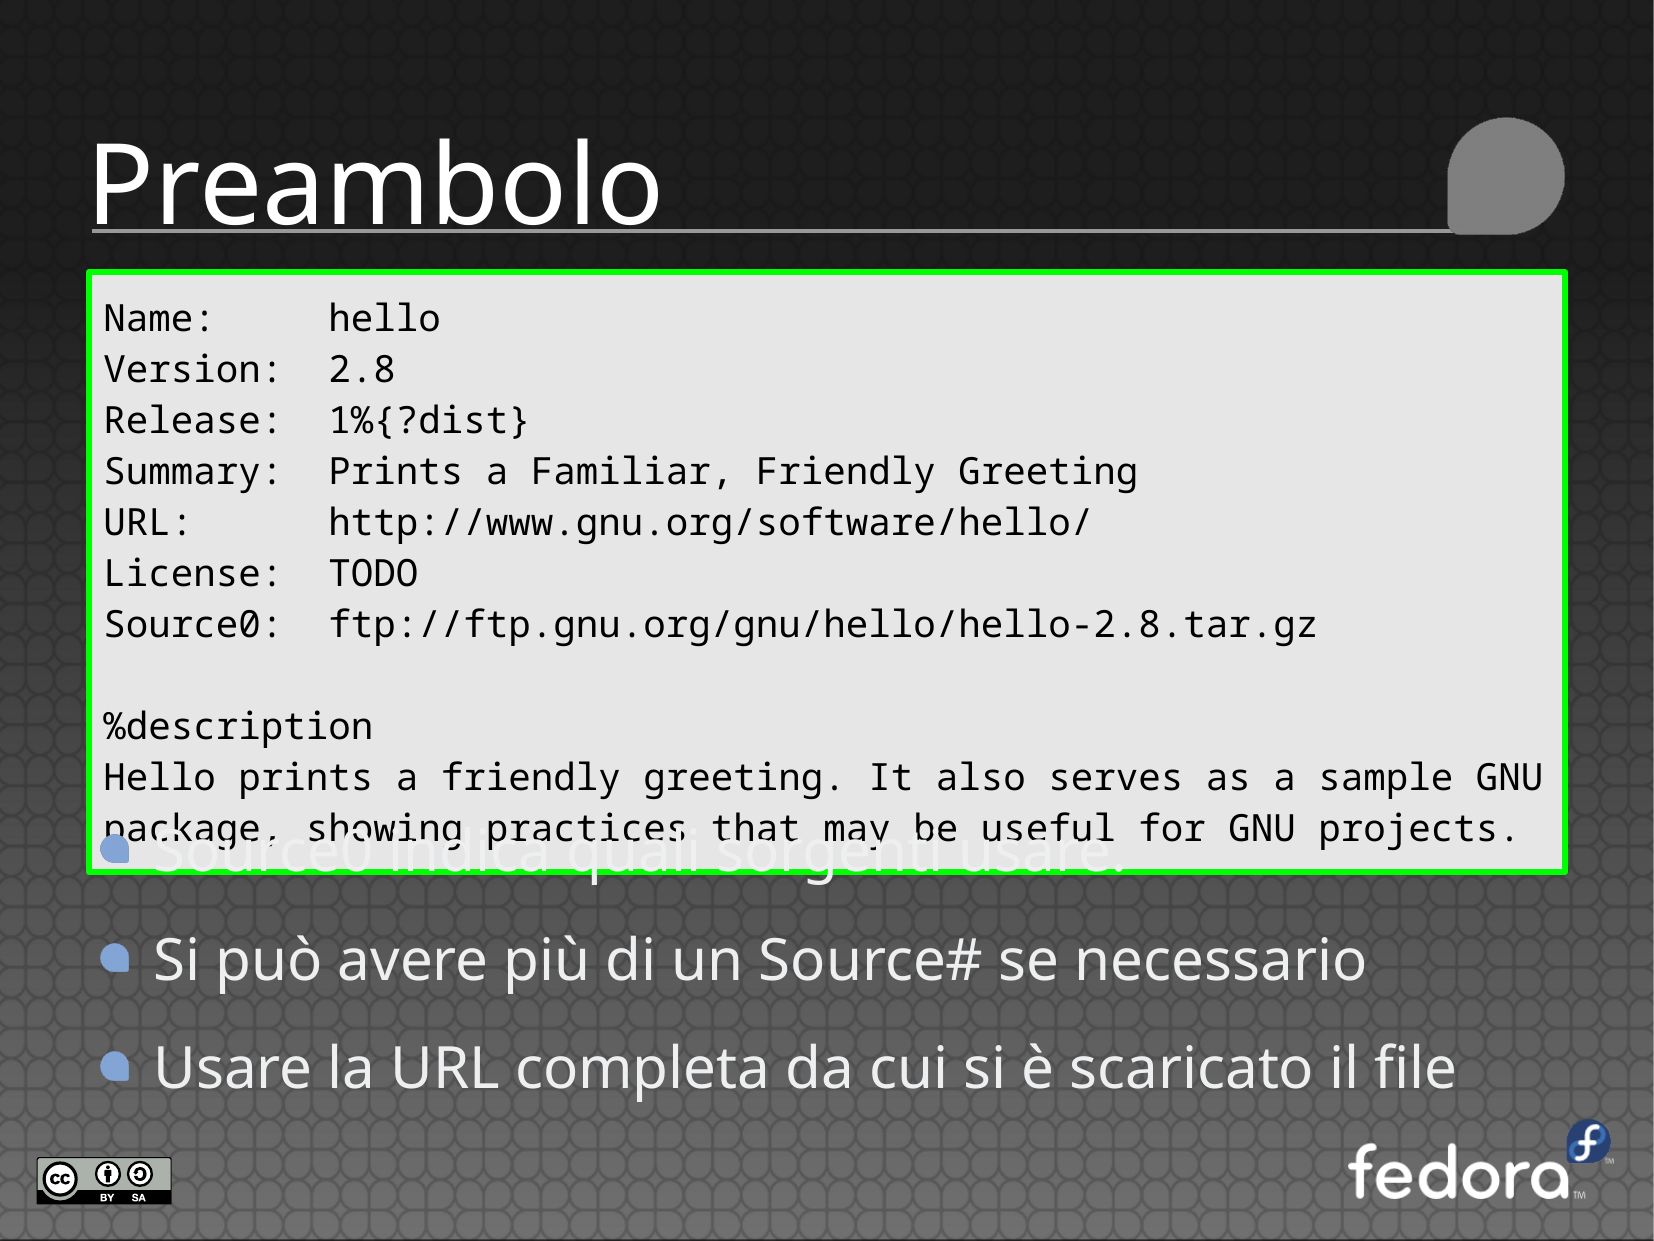

# Preambolo
Name: hello
Version: 2.8
Release: 1%{?dist}
Summary: Prints a Familiar, Friendly Greeting
URL: http://www.gnu.org/software/hello/
License: TODO
Source0: ftp://ftp.gnu.org/gnu/hello/hello-2.8.tar.gz
%description
Hello prints a friendly greeting. It also serves as a sample GNU
package, showing practices that may be useful for GNU projects.
Source0 indica quali sorgenti usare.
Si può avere più di un Source# se necessario
Usare la URL completa da cui si è scaricato il file